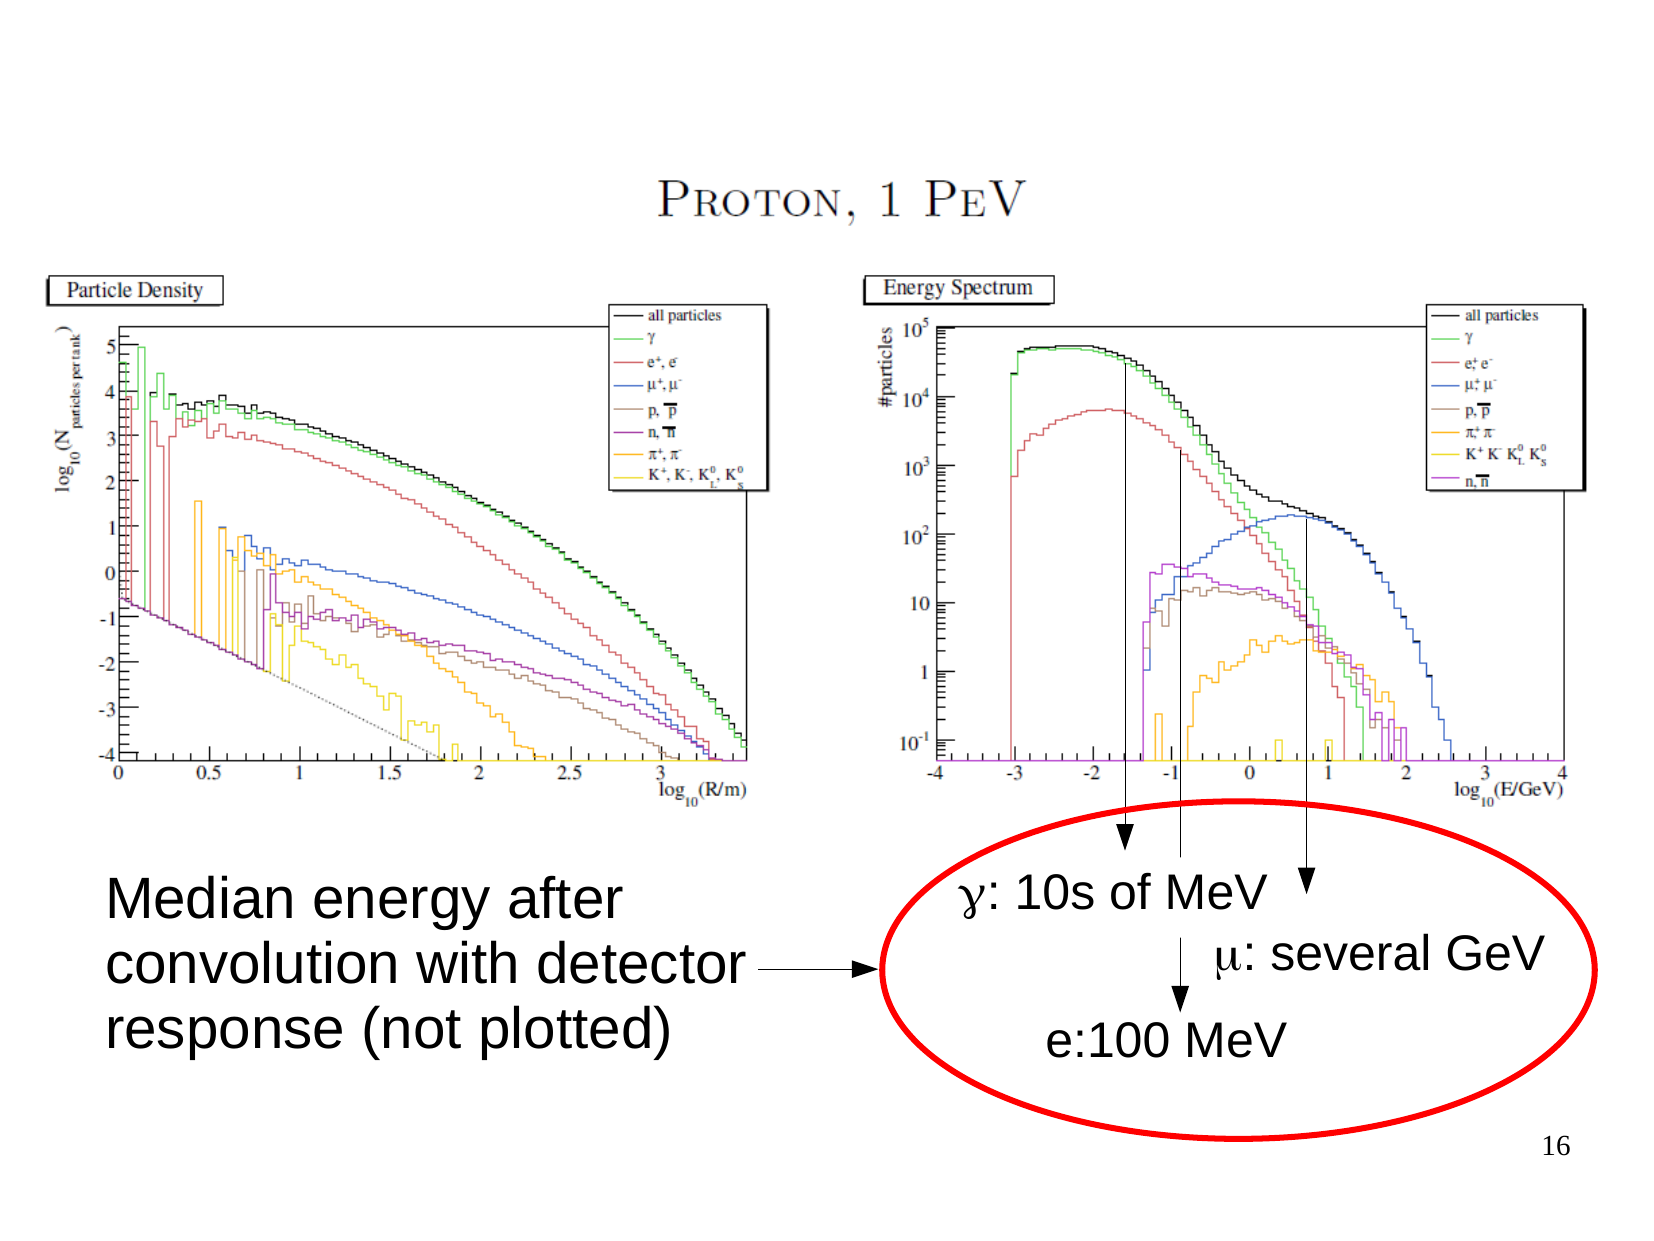

g: 10s of MeV
Median energy after
convolution with detector
response (not plotted)
m: several GeV
e:100 MeV
16